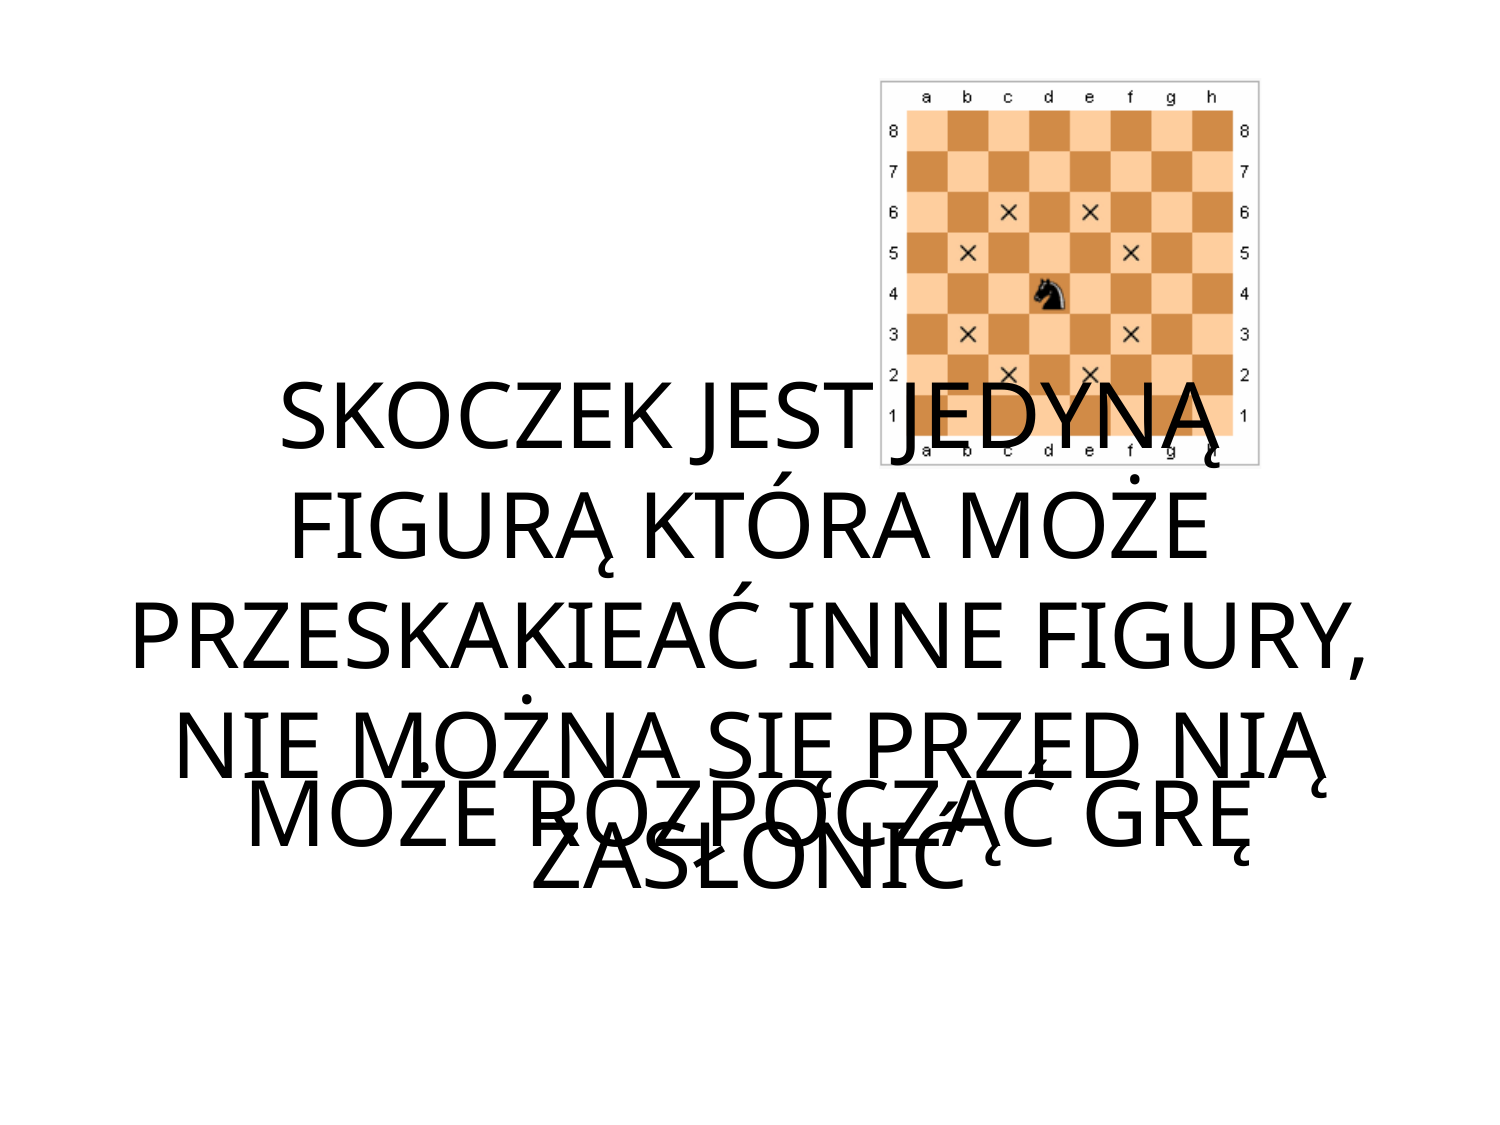

# SKOCZEK JEST JEDYNĄ FIGURĄ KTÓRA MOŻE PRZESKAKIEAĆ INNE FIGURY, NIE MOŻNA SIĘ PRZED NIĄ ZASŁONIĆ
MOŻE ROZPOCZĄĆ GRĘ